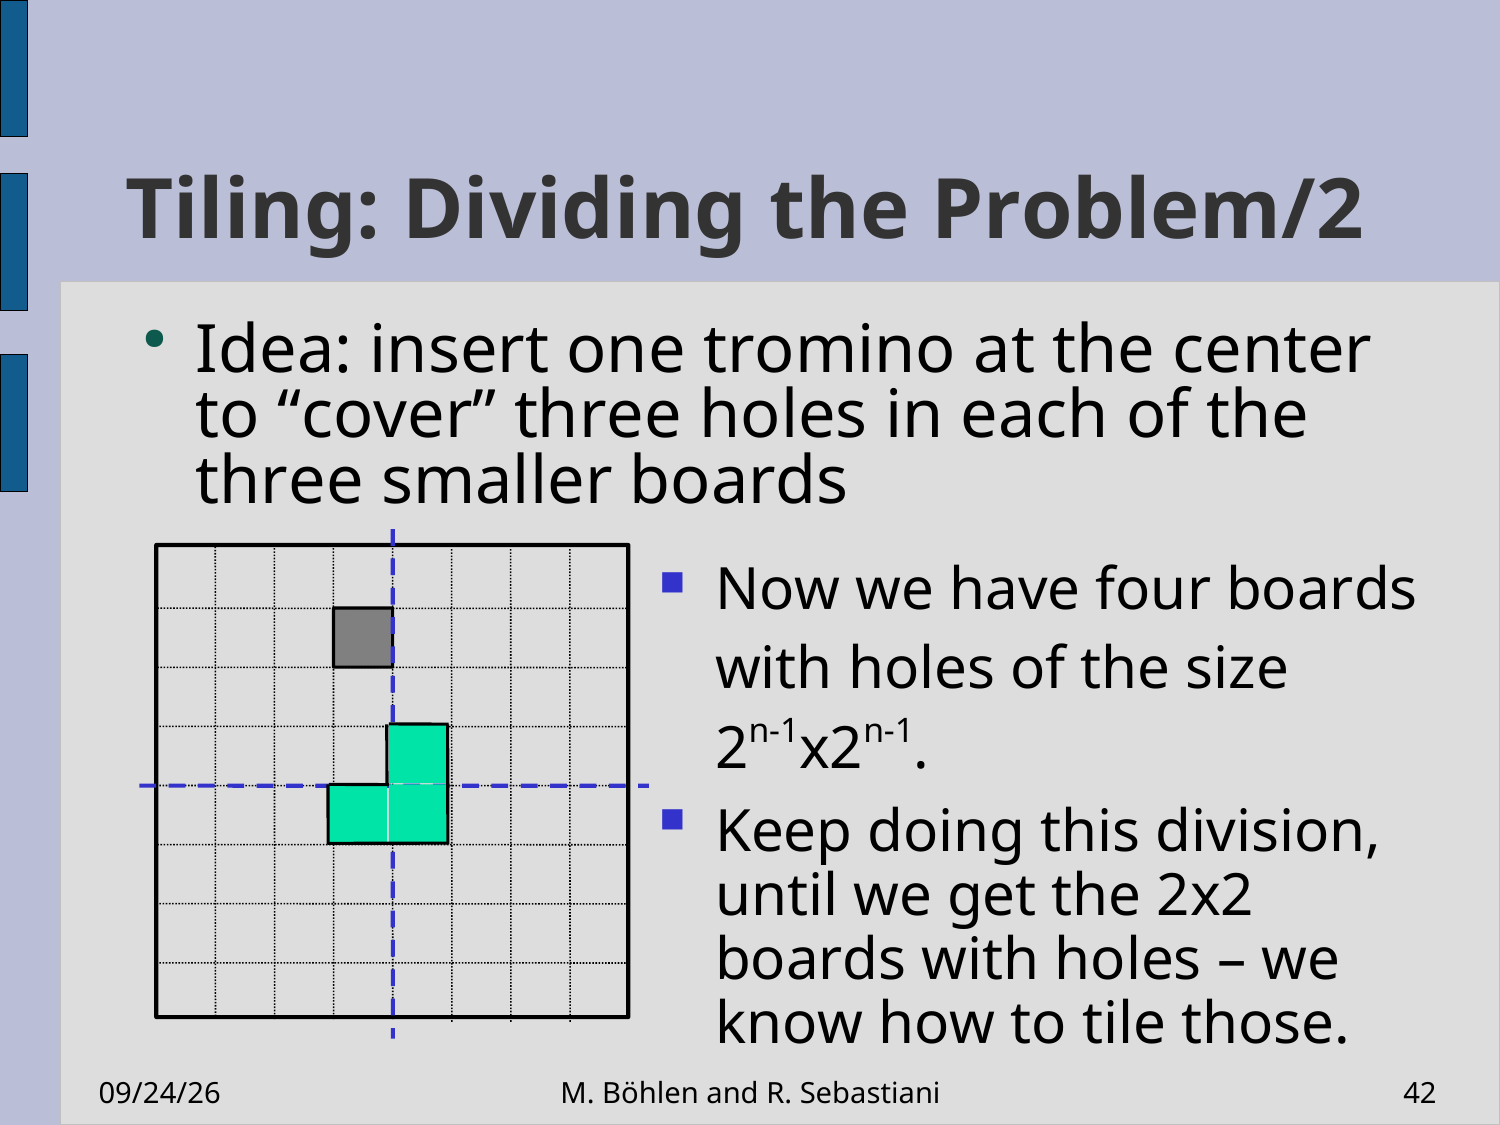

# Tiling: Dividing the Problem/2
Idea: insert one tromino at the center to “cover” three holes in each of the three smaller boards
Now we have four boards with holes of the size
2n-1x2n-1.
Keep doing this division, until we get the 2x2 boards with holes – we know how to tile those.
M. Böhlen and R. Sebastiani
42